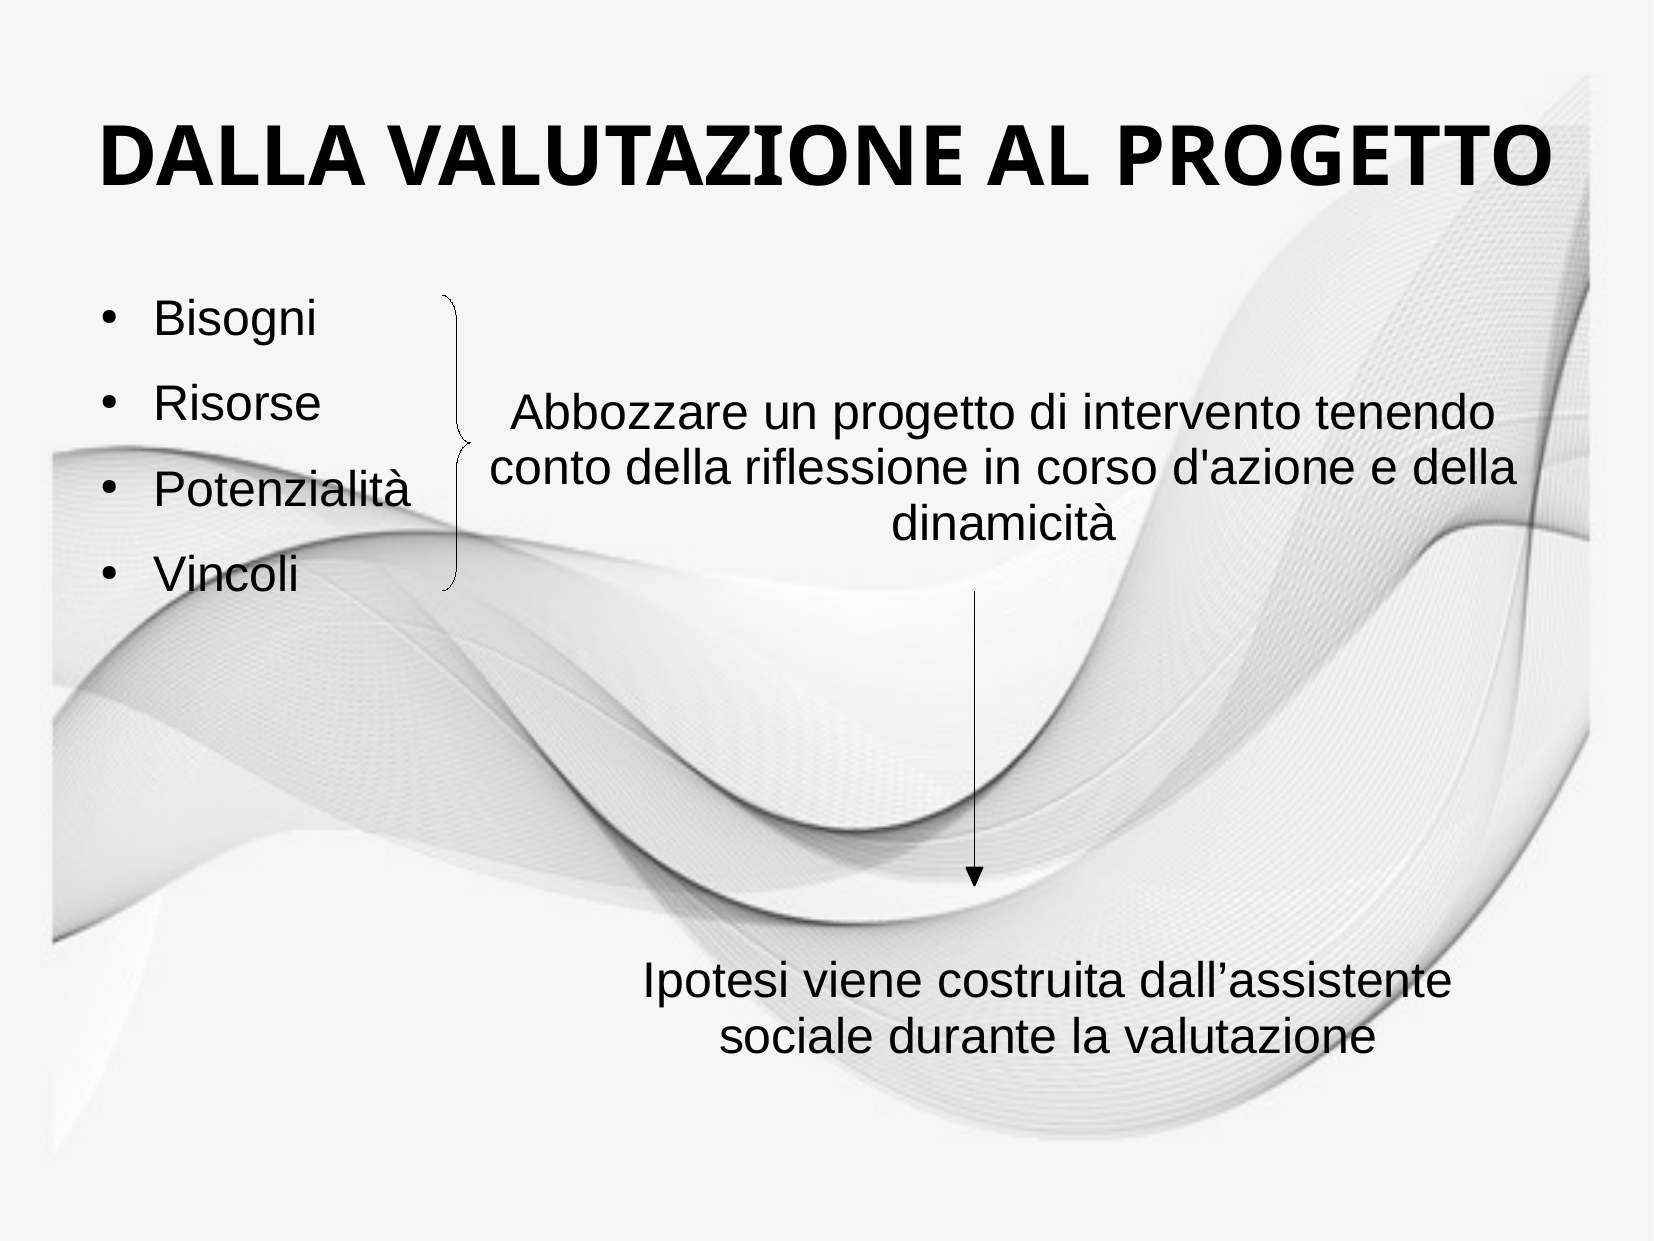

# DALLA VALUTAZIONE AL PROGETTO
Bisogni
Risorse
Potenzialità
Vincoli
Abbozzare un progetto di intervento tenendo conto della riflessione in corso d'azione e della dinamicità
Ipotesi viene costruita dall’assistente sociale durante la valutazione